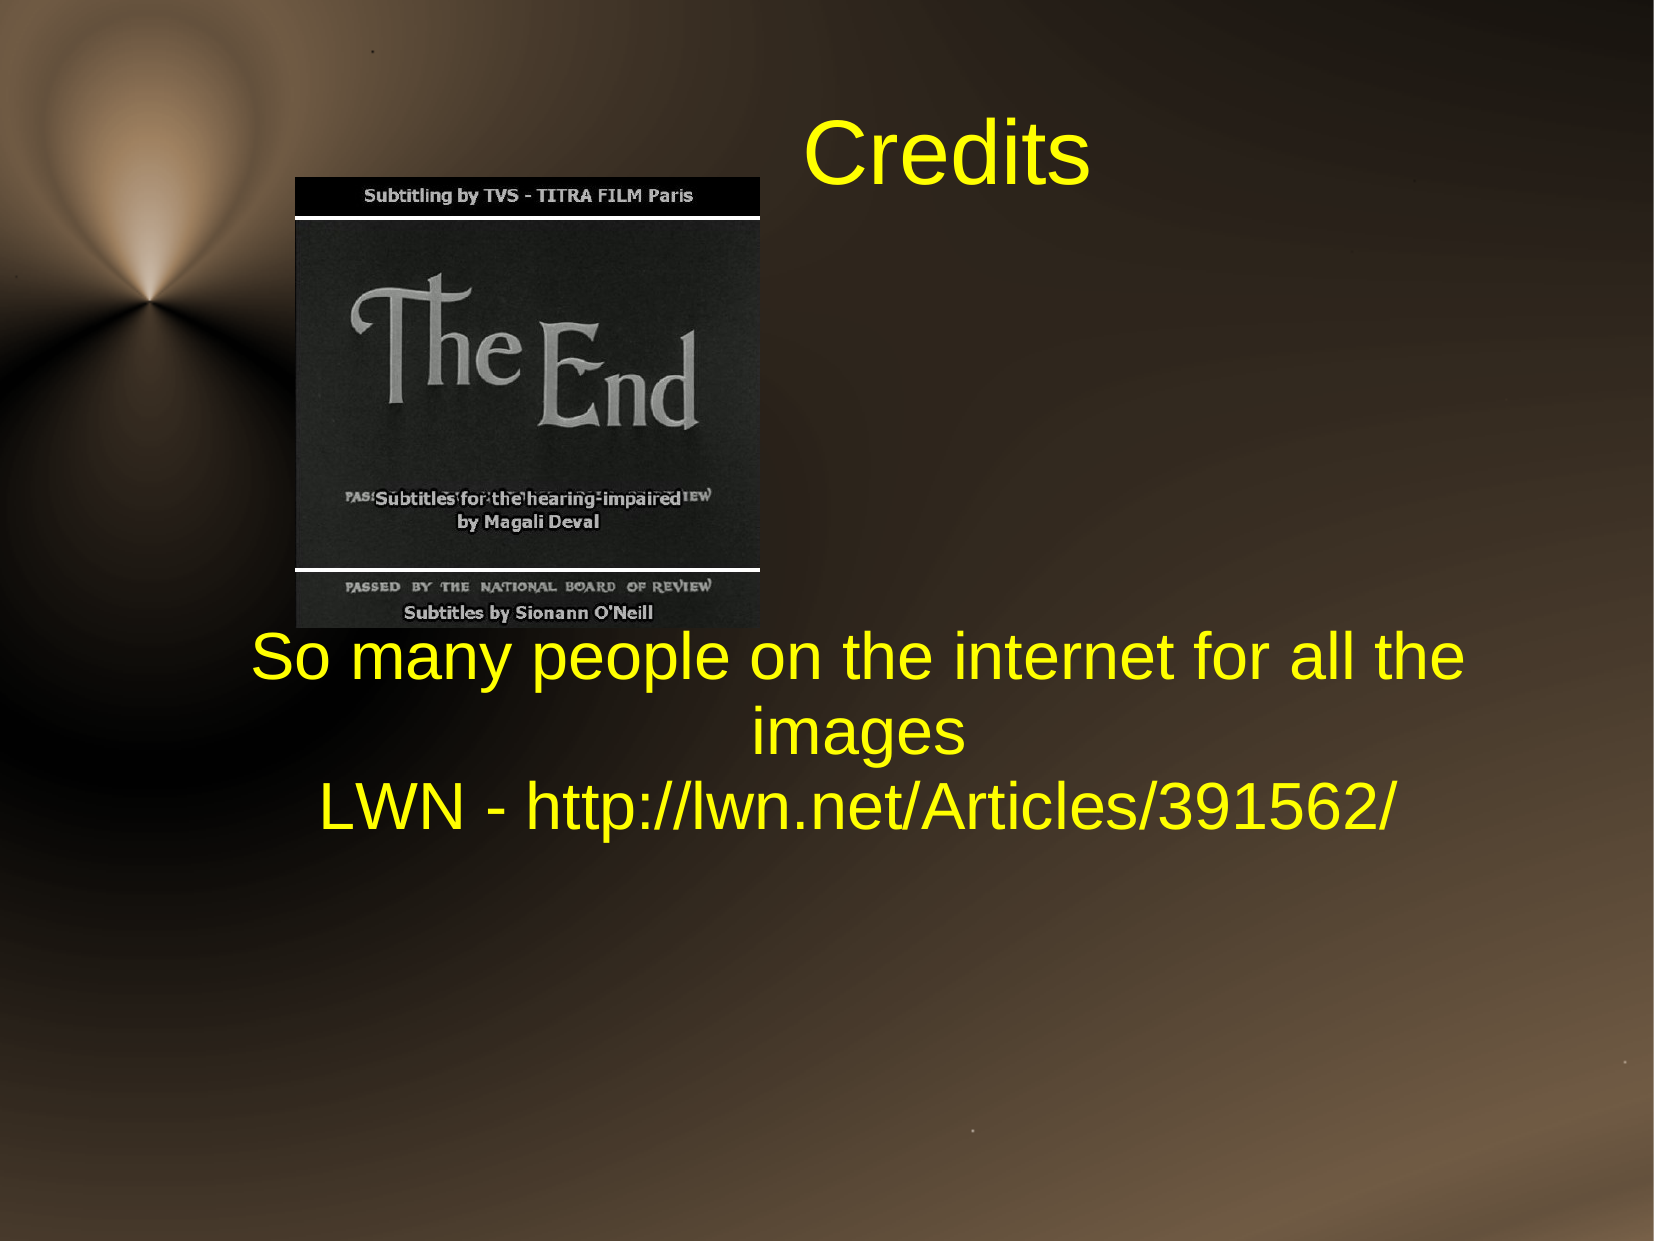

# Credits
So many people on the internet for all the images
LWN - http://lwn.net/Articles/391562/